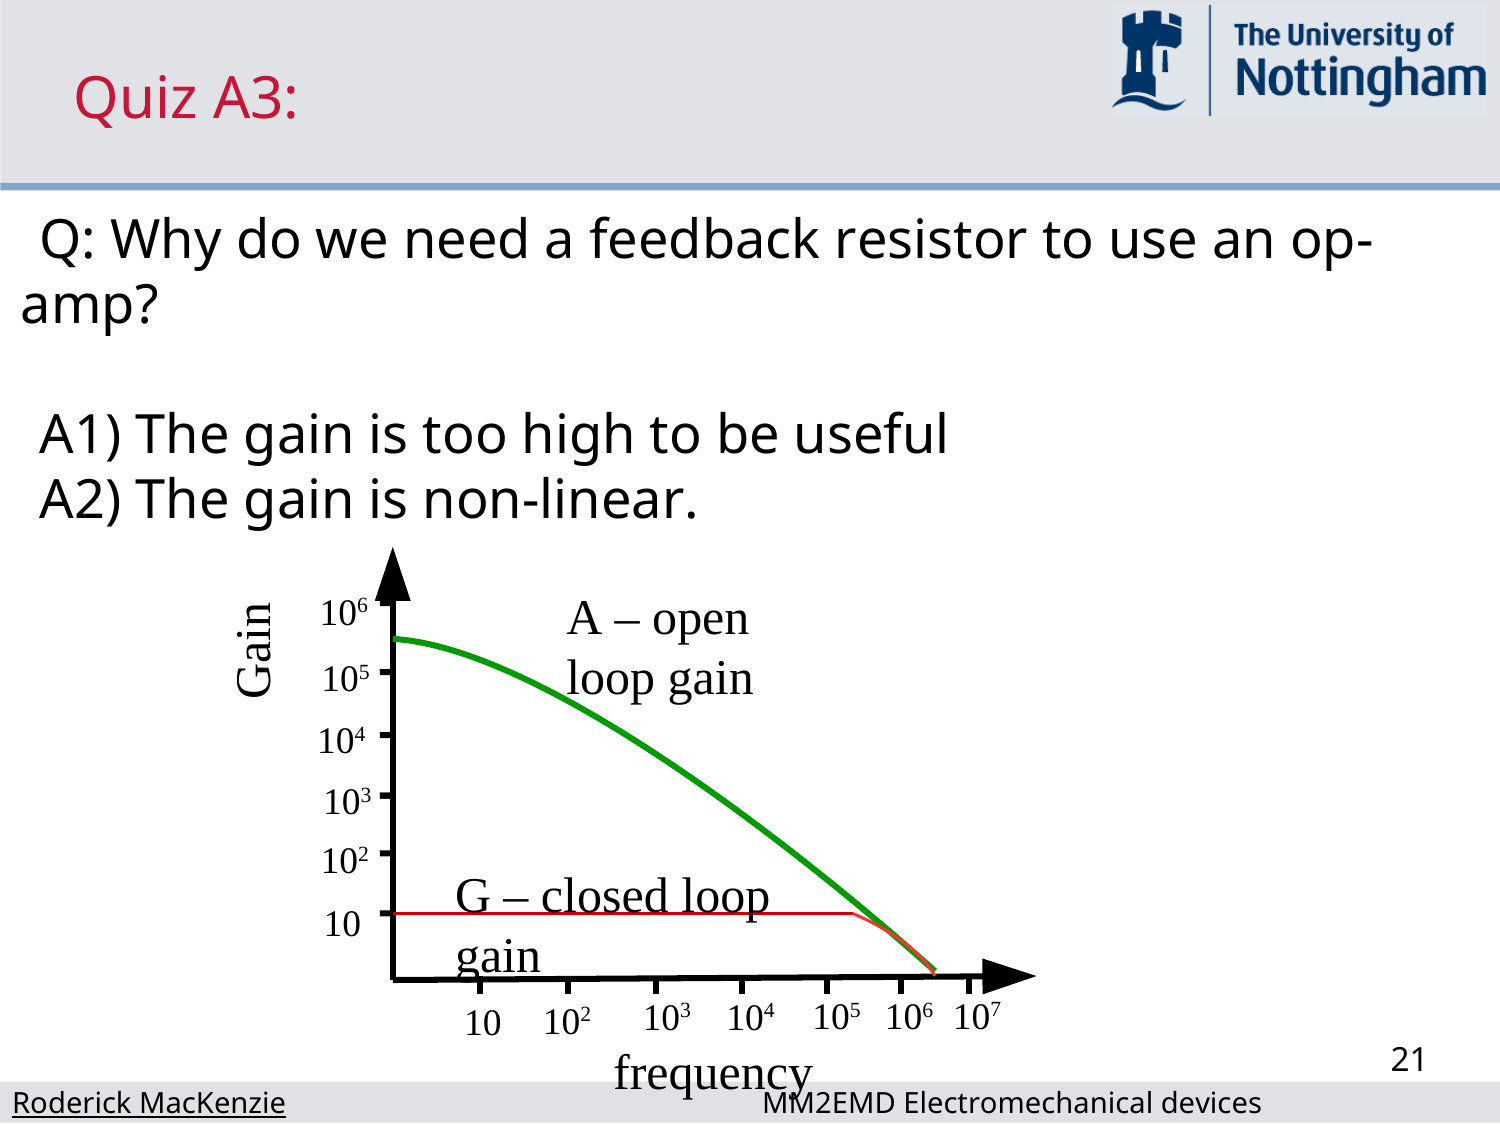

# Quiz A3:
Q: Why do we need a feedback resistor to use an op-amp?
A1) The gain is too high to be useful
A2) The gain is non-linear.
A – open loop gain
106
105
104
103
102
G – closed loop gain
10
107
105
106
103
104
102
10
frequency
Gain